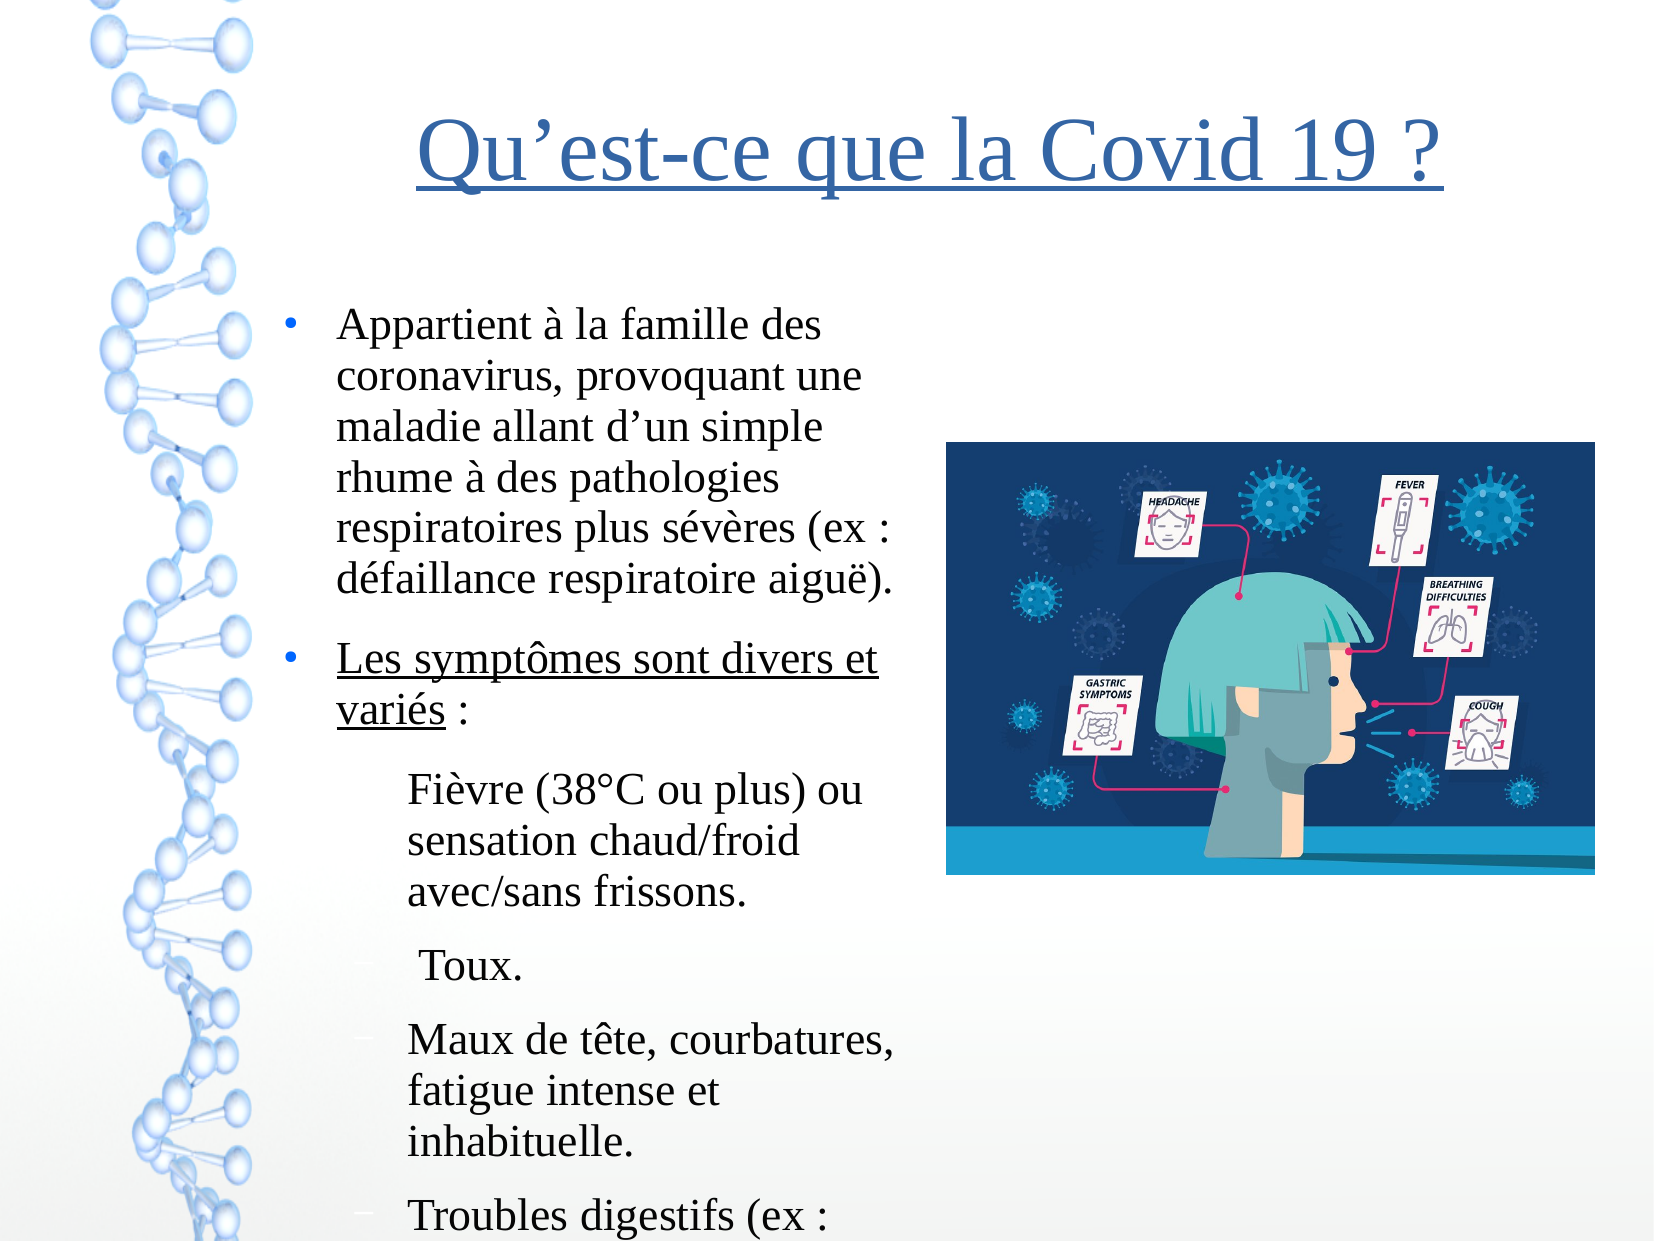

# Qu’est-ce que la Covid 19 ?
Appartient à la famille des coronavirus, provoquant une maladie allant d’un simple rhume à des pathologies respiratoires plus sévères (ex : défaillance respiratoire aiguë).
Les symptômes sont divers et variés :
Fièvre (38°C ou plus) ou sensation chaud/froid avec/sans frissons.
 Toux.
Maux de tête, courbatures, fatigue intense et inhabituelle.
Troubles digestifs (ex : diarrhées).
Perte du goût et/ou de l’odorat.
Dans les formes graves : difficultés à respirer pouvant amener à une hospitalisation en réanimation.